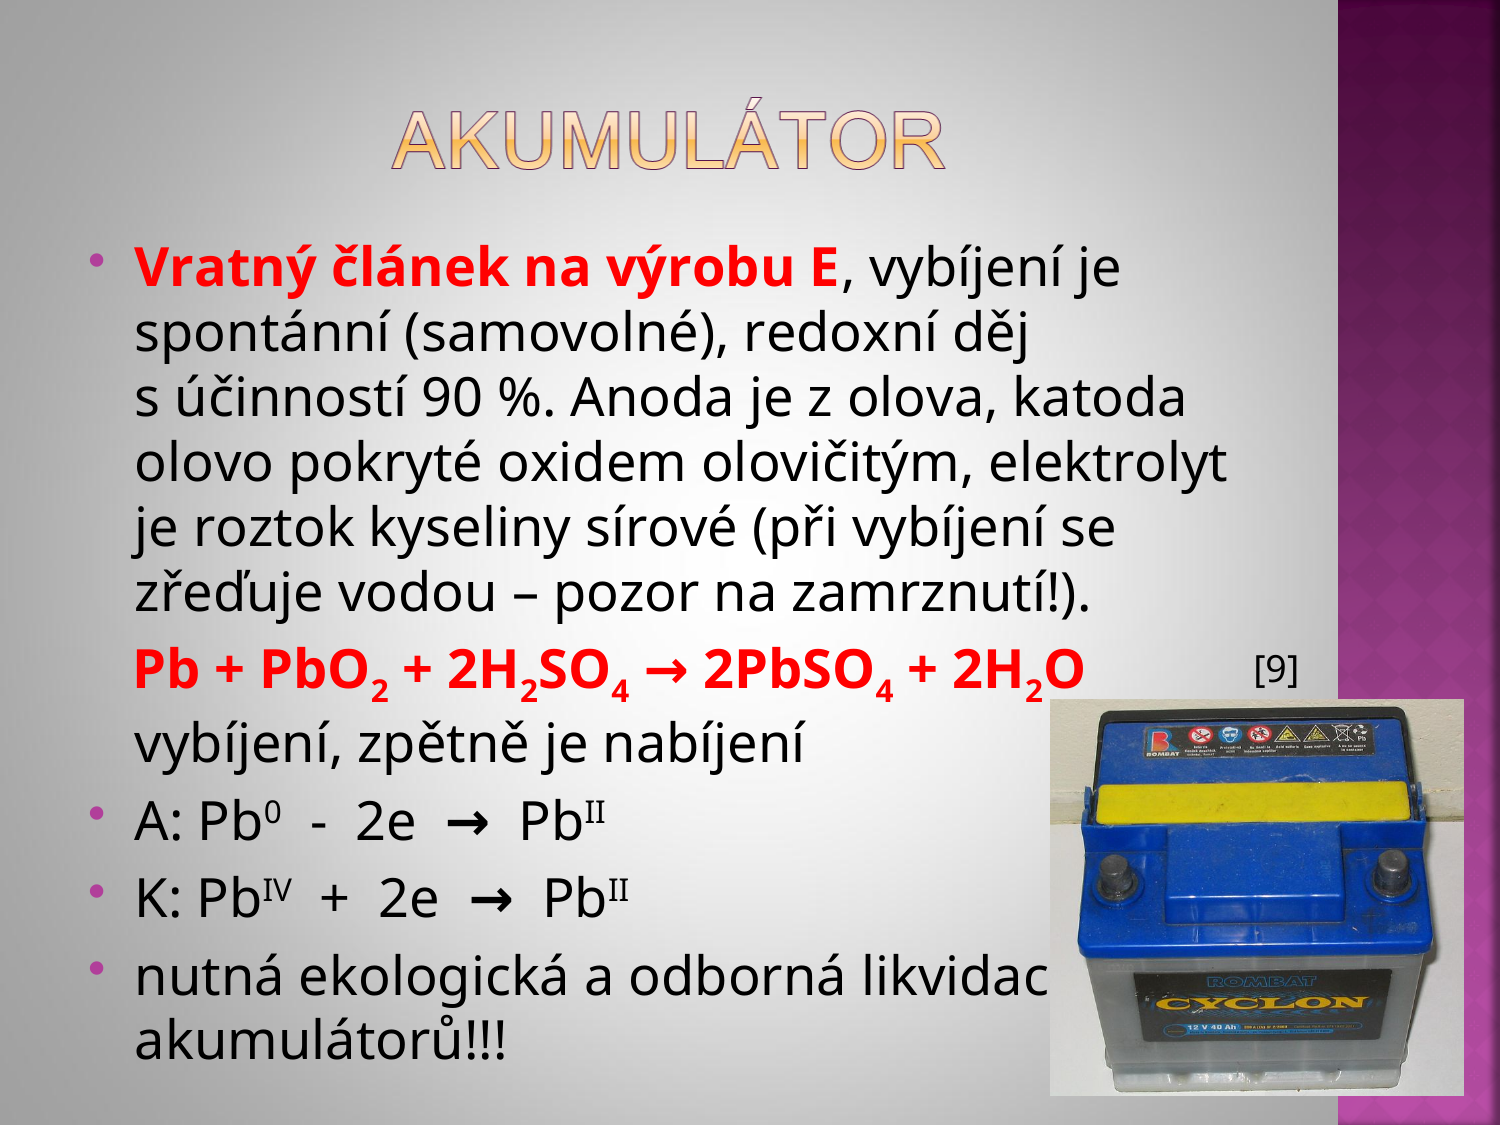

# Vratný článek na výrobu E, vybíjení je spontánní (samovolné), redoxní děj s účinností 90 %. Anoda je z olova, katoda olovo pokryté oxidem olovičitým, elektrolyt je roztok kyseliny sírové (při vybíjení se zřeďuje vodou – pozor na zamrznutí!).
 Pb + PbO2 + 2H2SO4 → 2PbSO4 + 2H2O vybíjení, zpětně je nabíjení
A: Pb0 - 2e → PbII
K: PbIV + 2e → PbII
nutná ekologická a odborná likvidace akumulátorů!!!
[9]